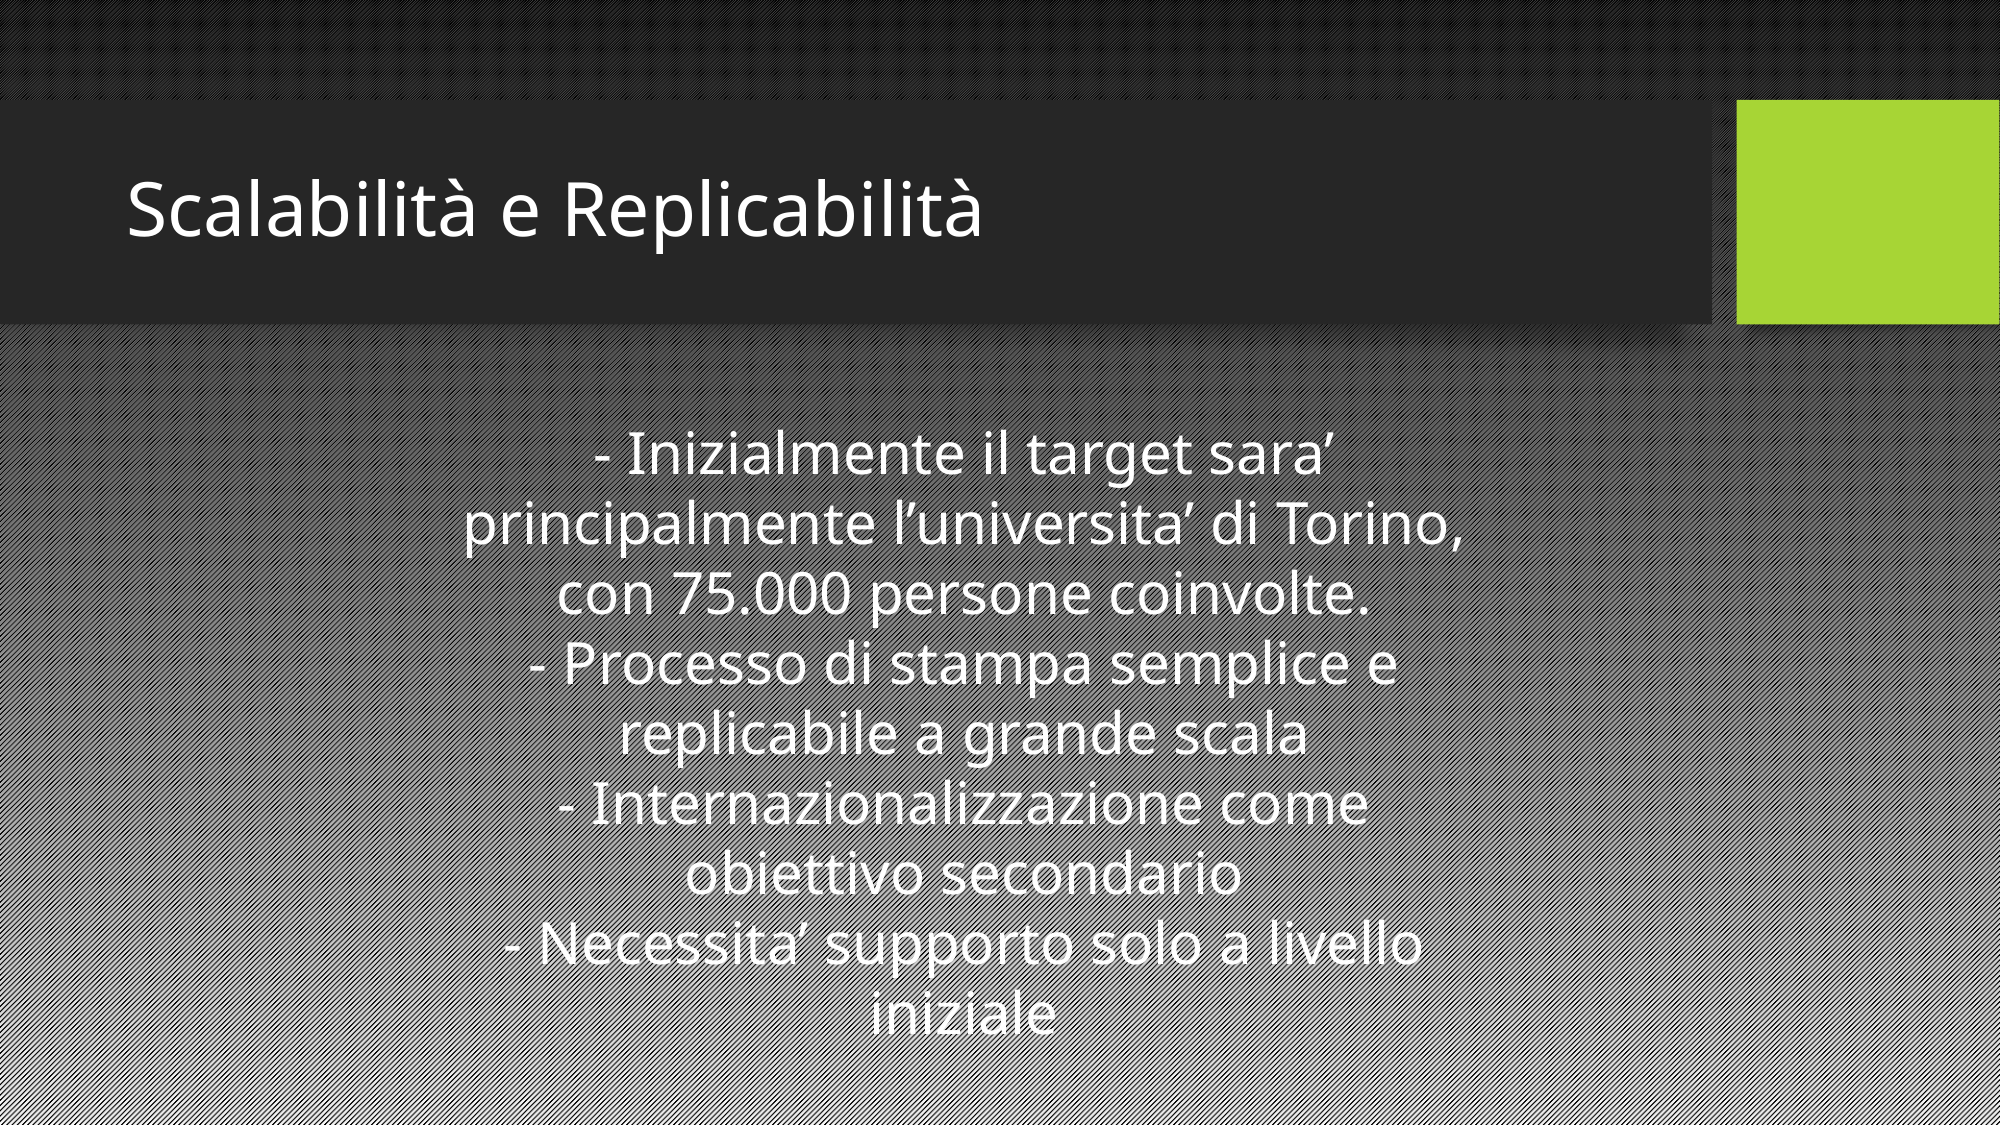

# Scalabilità e Replicabilità
- Inizialmente il target sara’ principalmente l’universita’ di Torino, con 75.000 persone coinvolte.
- Processo di stampa semplice e replicabile a grande scala
- Internazionalizzazione come obiettivo secondario
- Necessita’ supporto solo a livello iniziale